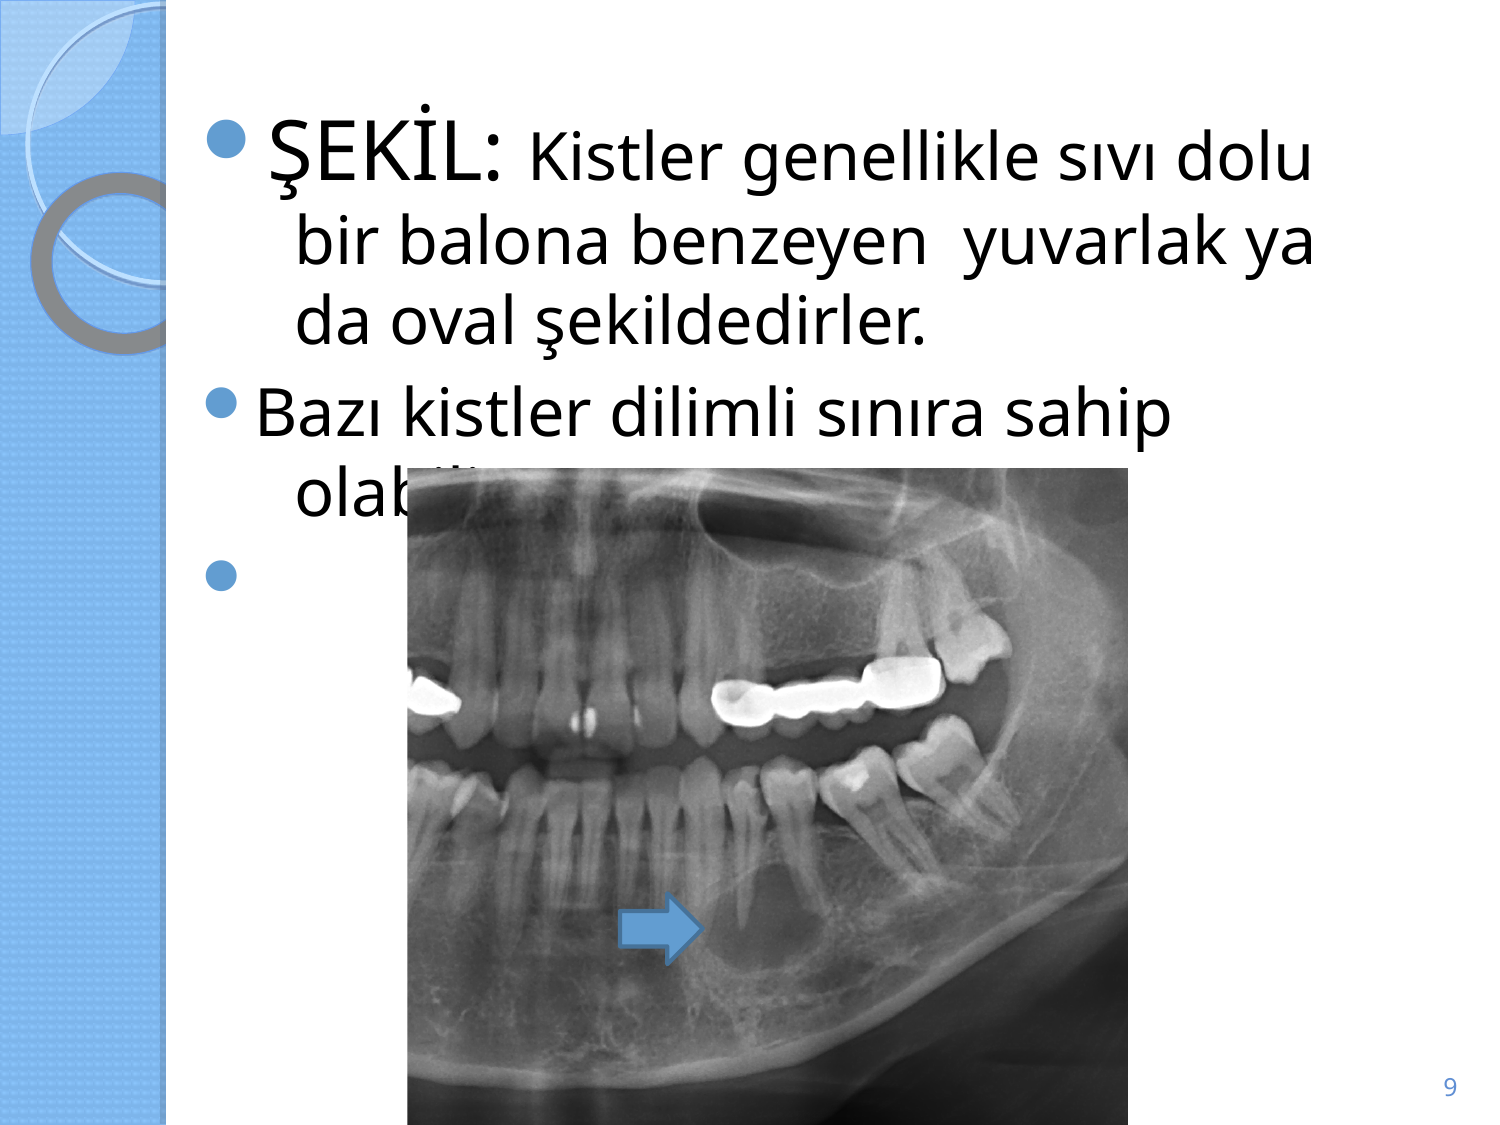

#
ŞEKİL: Kistler genellikle sıvı dolu bir balona benzeyen yuvarlak ya da oval şekildedirler.
Bazı kistler dilimli sınıra sahip olabilir.
9